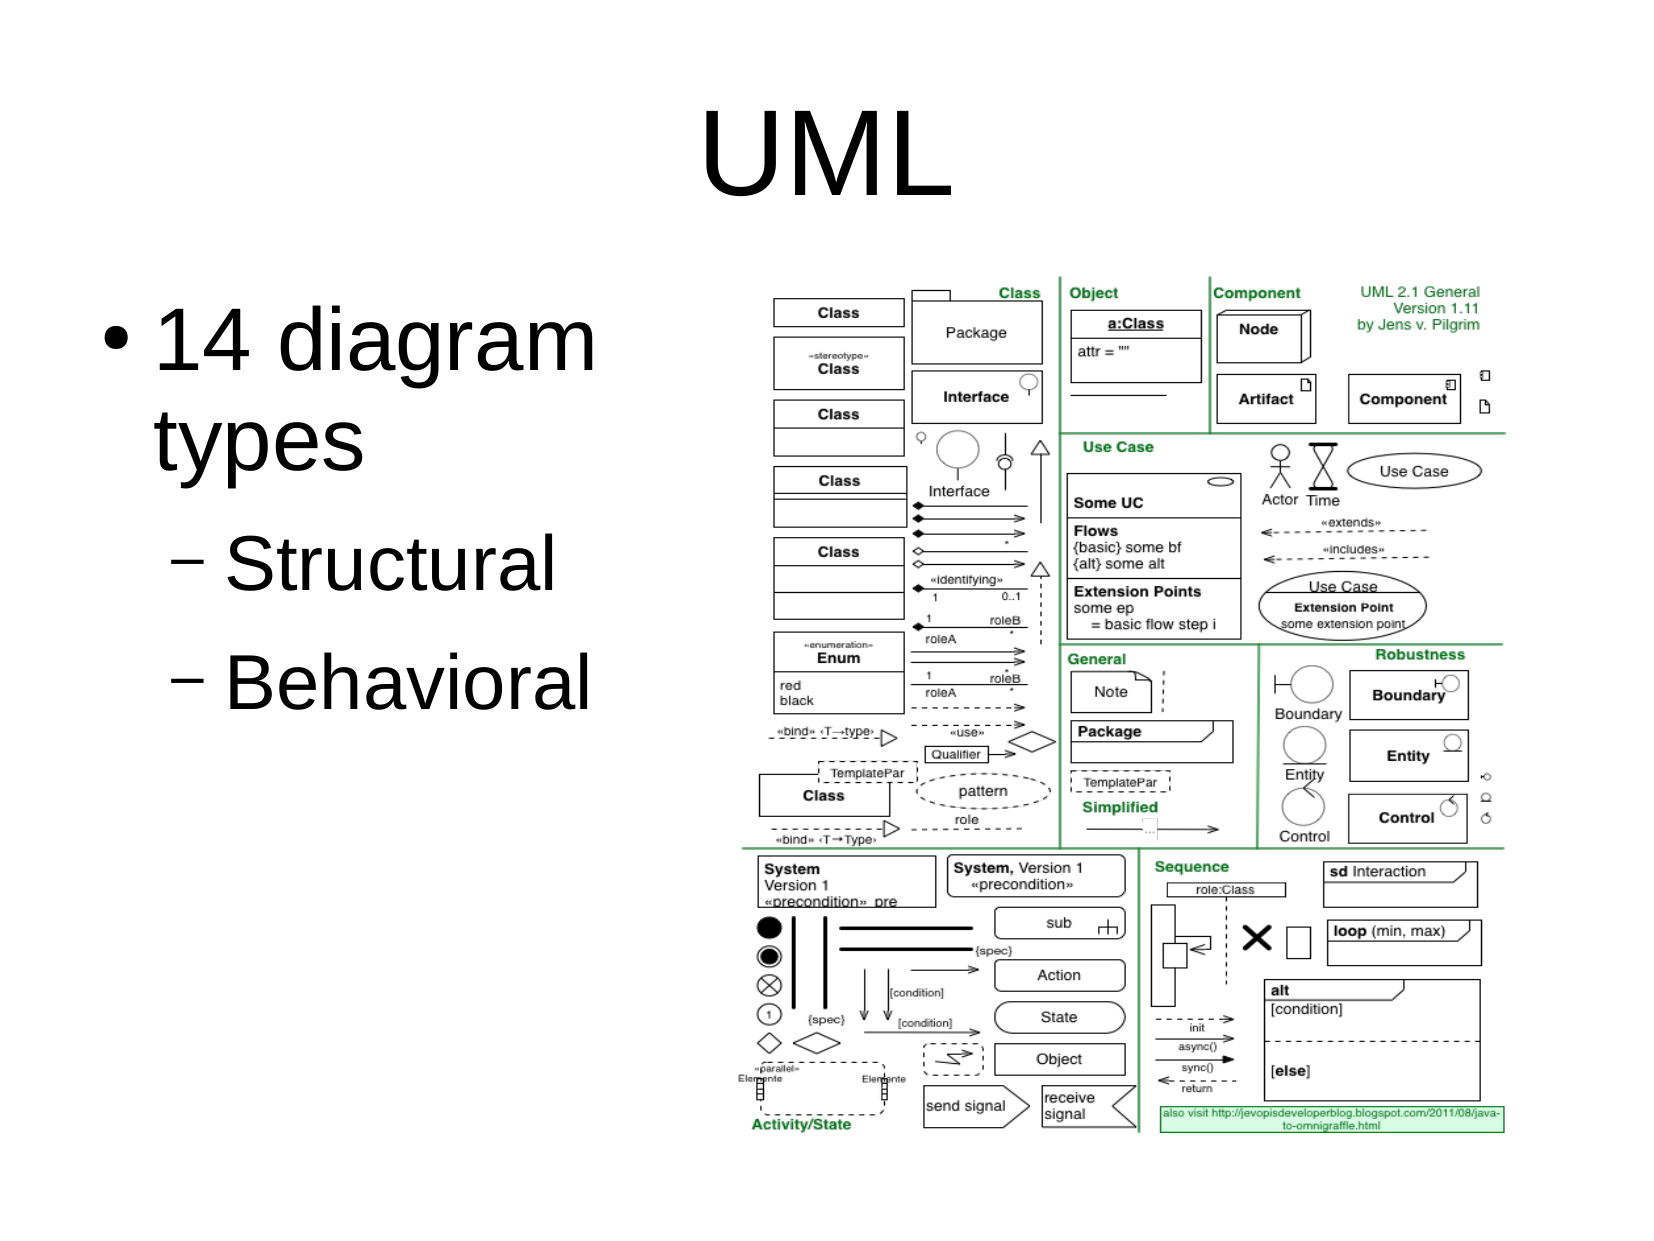

# UML
14 diagram types
Structural
Behavioral